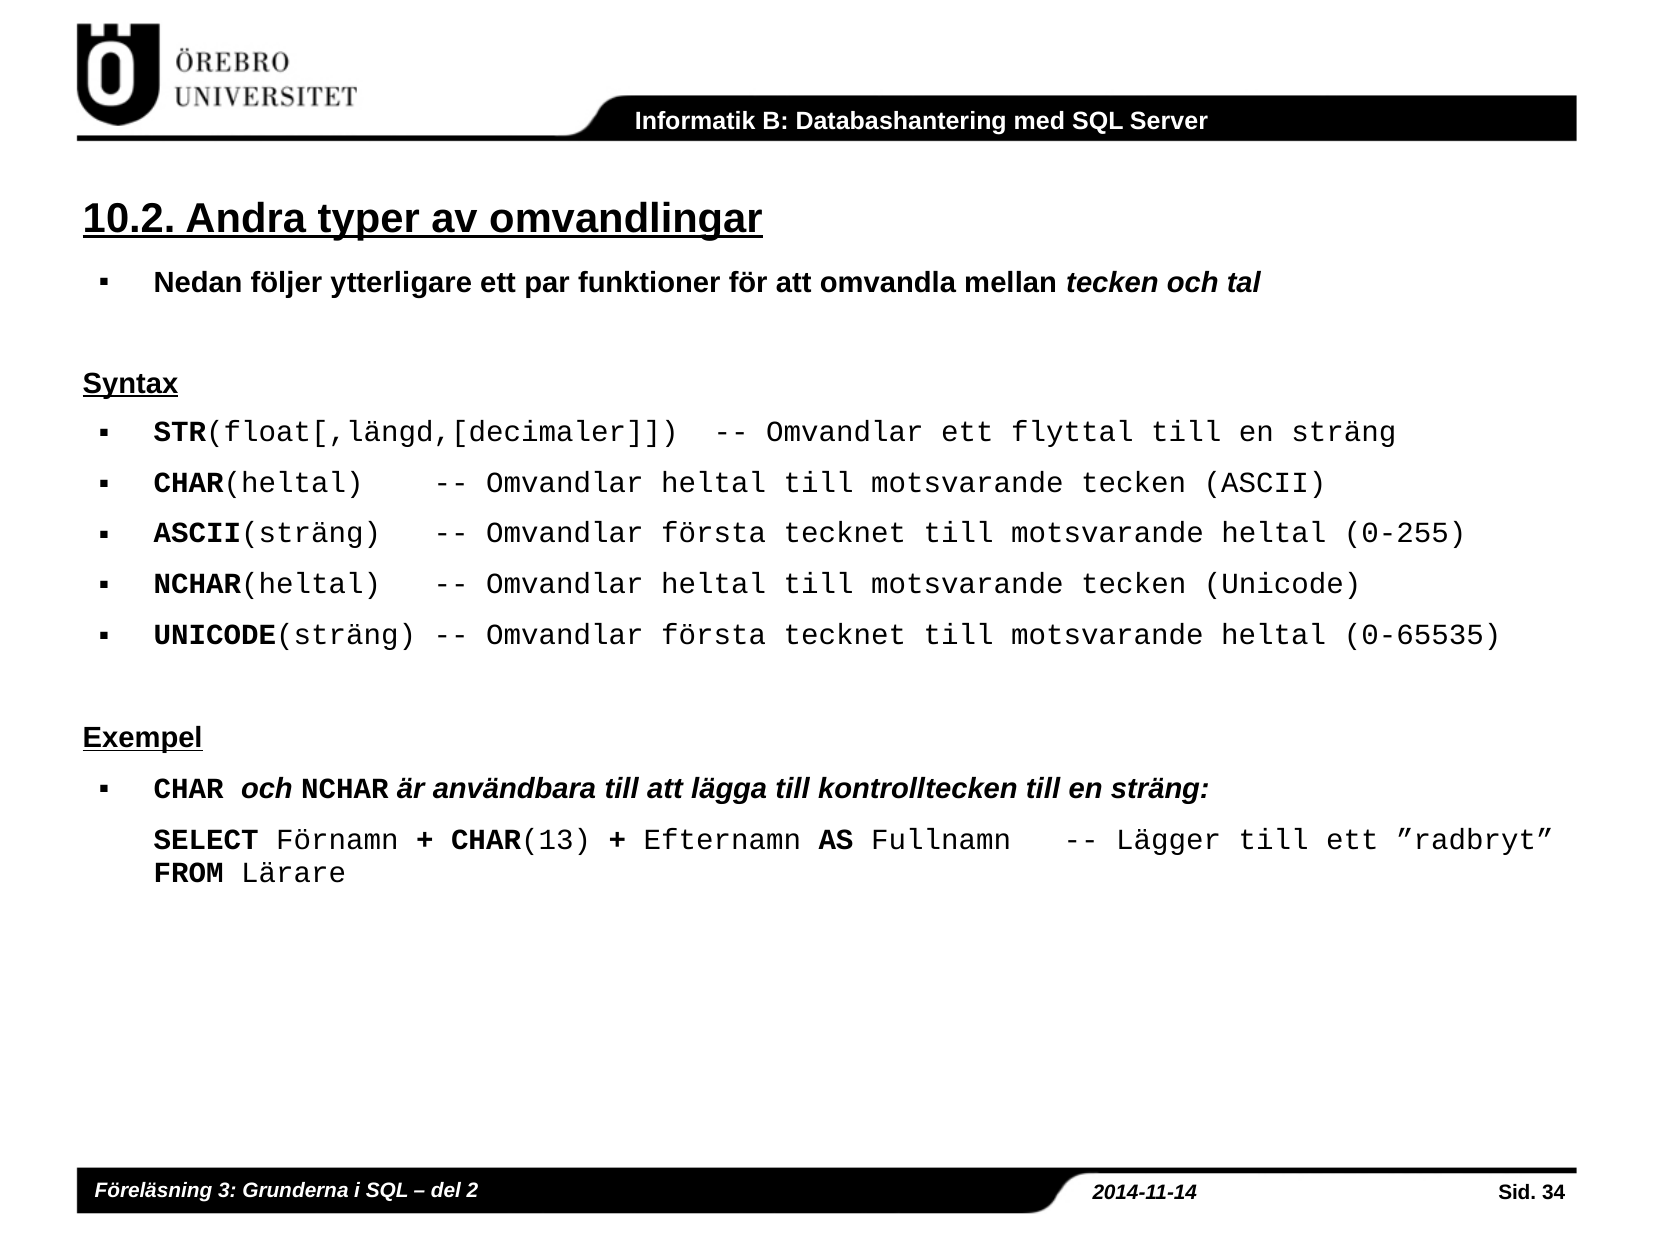

# 10.2. Andra typer av omvandlingar
Nedan följer ytterligare ett par funktioner för att omvandla mellan tecken och tal
Syntax
STR(float[,längd,[decimaler]]) -- Omvandlar ett flyttal till en sträng
CHAR(heltal) -- Omvandlar heltal till motsvarande tecken (ASCII)
ASCII(sträng) -- Omvandlar första tecknet till motsvarande heltal (0-255)
NCHAR(heltal) -- Omvandlar heltal till motsvarande tecken (Unicode)
UNICODE(sträng) -- Omvandlar första tecknet till motsvarande heltal (0-65535)
Exempel
CHAR och NCHAR är användbara till att lägga till kontrolltecken till en sträng:
SELECT Förnamn + CHAR(13) + Efternamn AS Fullnamn -- Lägger till ett ”radbryt”
FROM Lärare
Föreläsning 3: Grunderna i SQL – del 2
2014-11-14
34